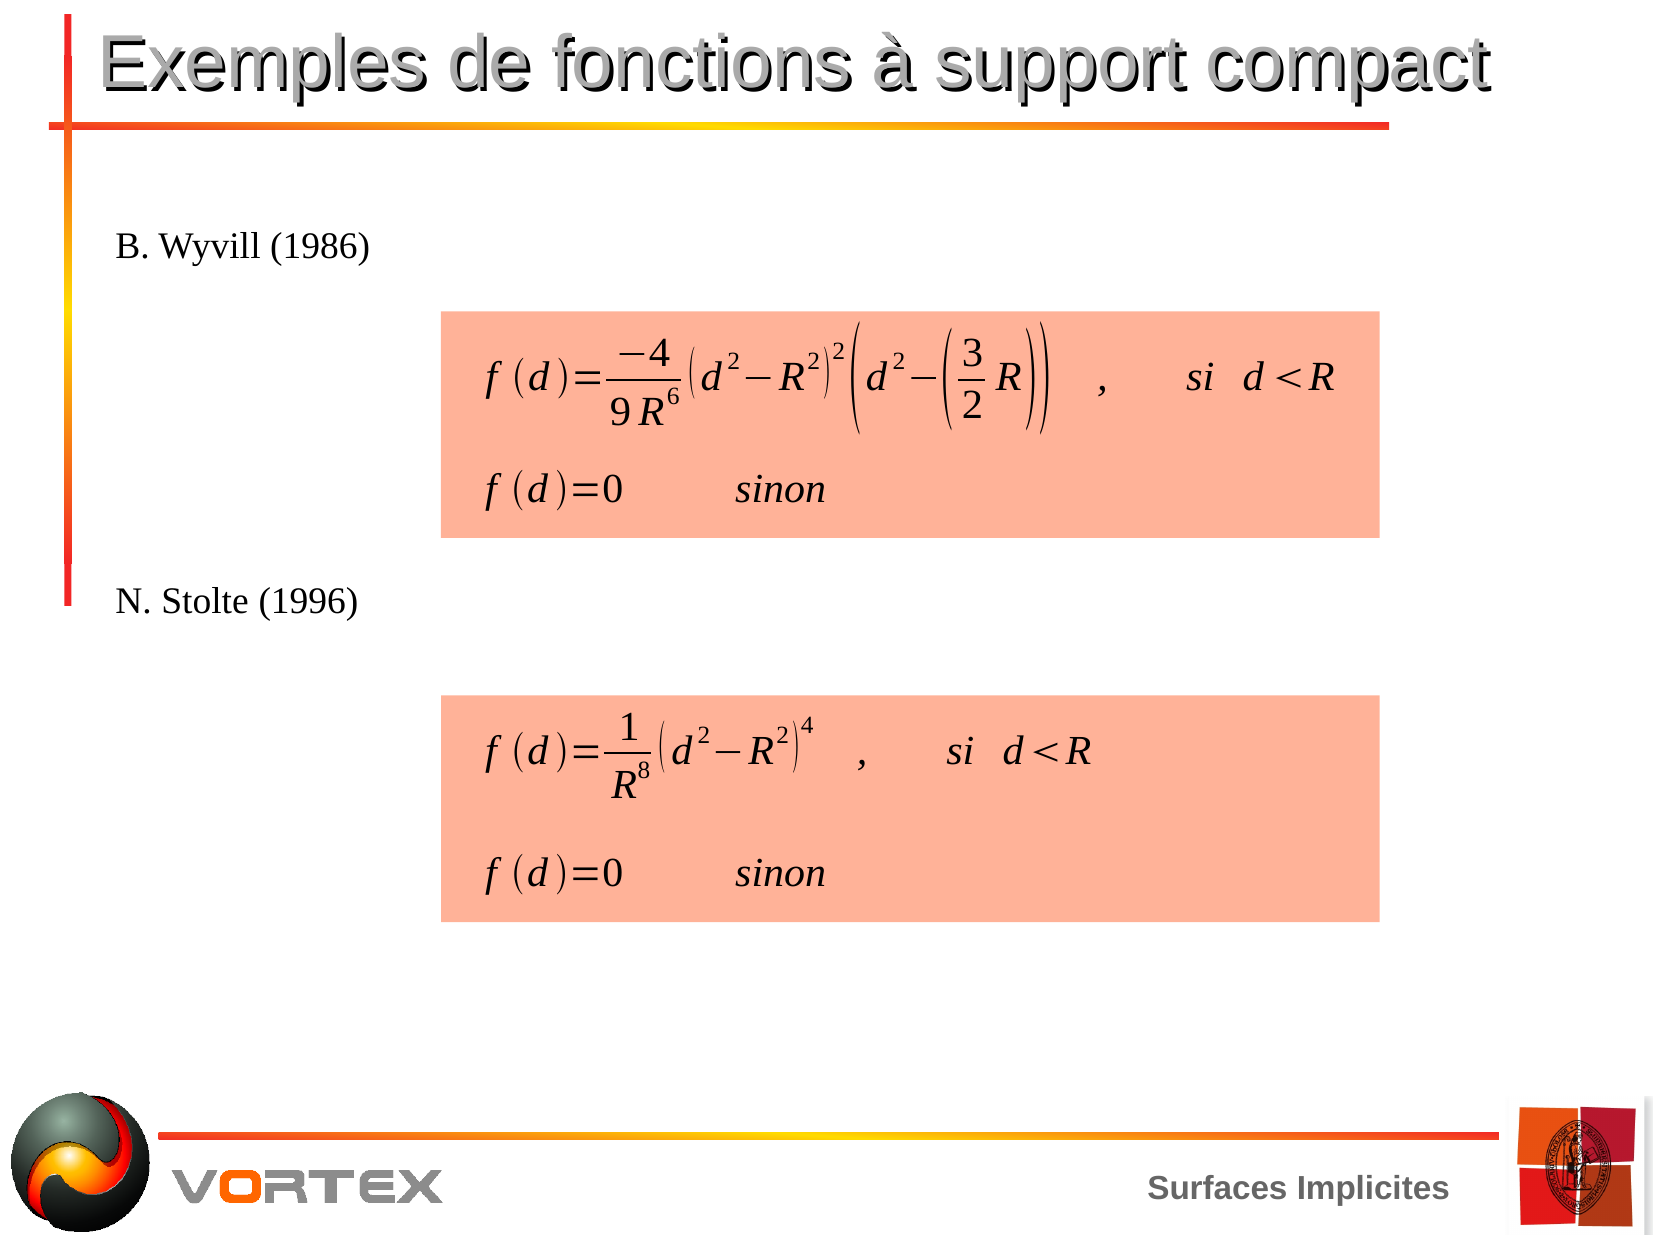

# Exemples de fonctions à support compact
B. Wyvill (1986)
N. Stolte (1996)